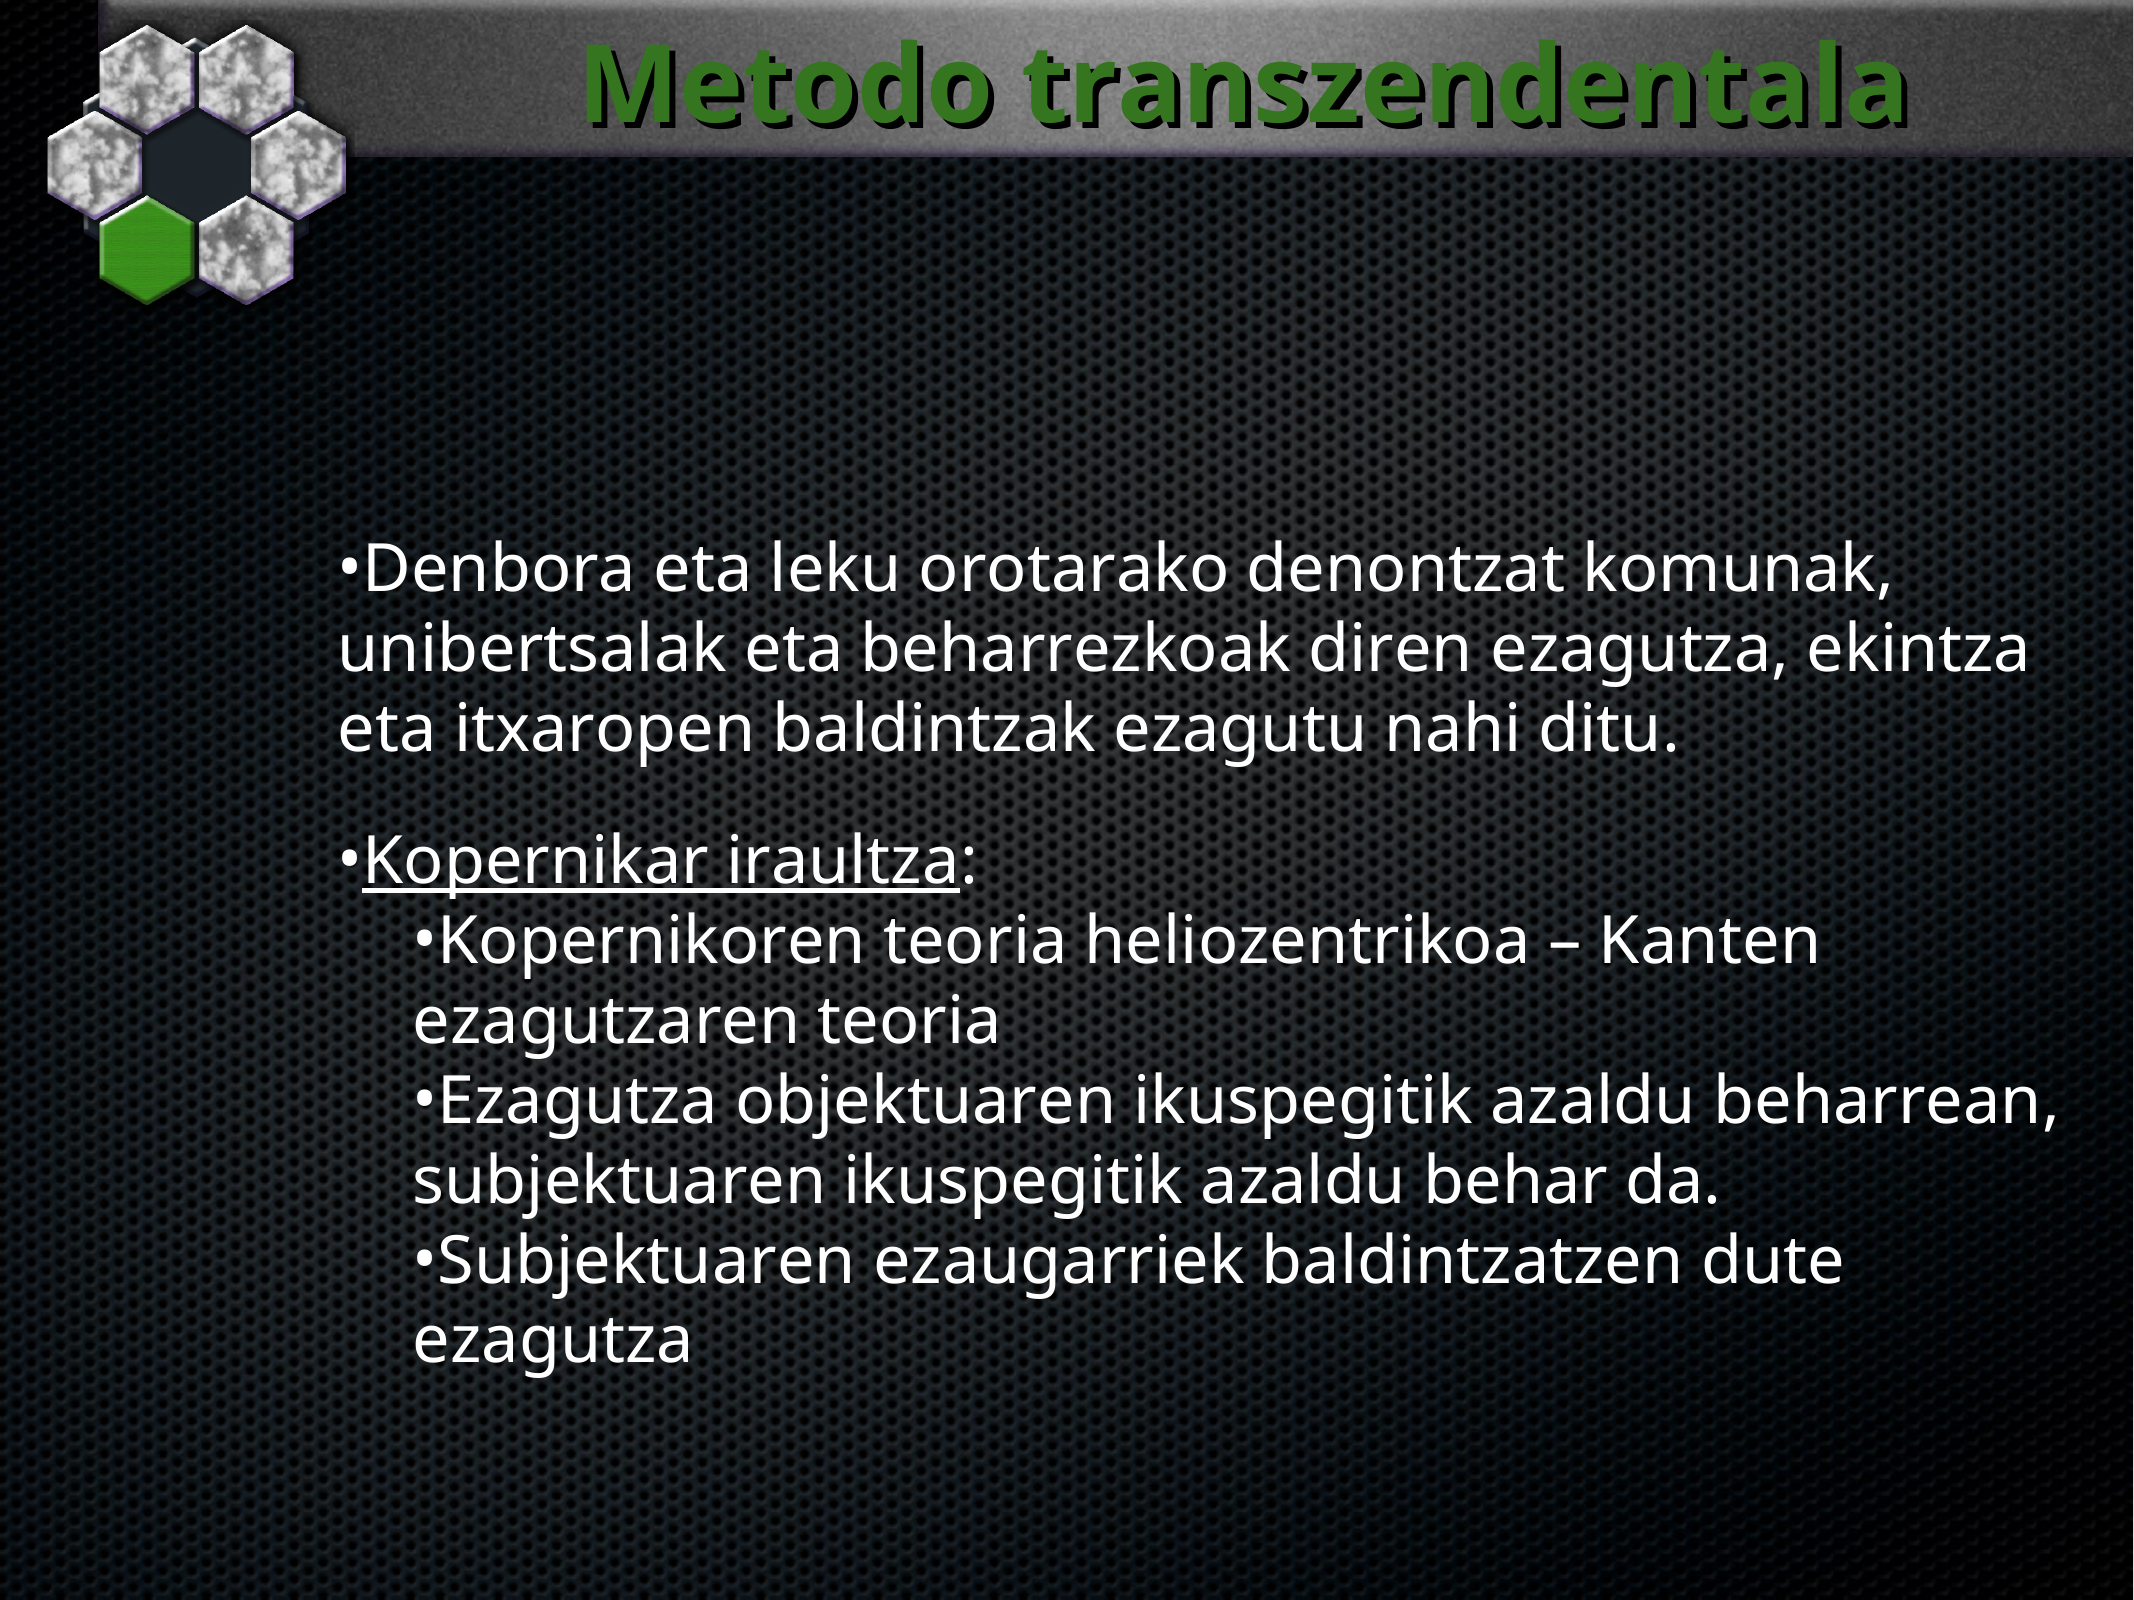

Metodo transzendentala
Denbora eta leku orotarako denontzat komunak, unibertsalak eta beharrezkoak diren ezagutza, ekintza eta itxaropen baldintzak ezagutu nahi ditu.
Kopernikar iraultza:
Kopernikoren teoria heliozentrikoa – Kanten ezagutzaren teoria
Ezagutza objektuaren ikuspegitik azaldu beharrean, subjektuaren ikuspegitik azaldu behar da.
Subjektuaren ezaugarriek baldintzatzen dute ezagutza